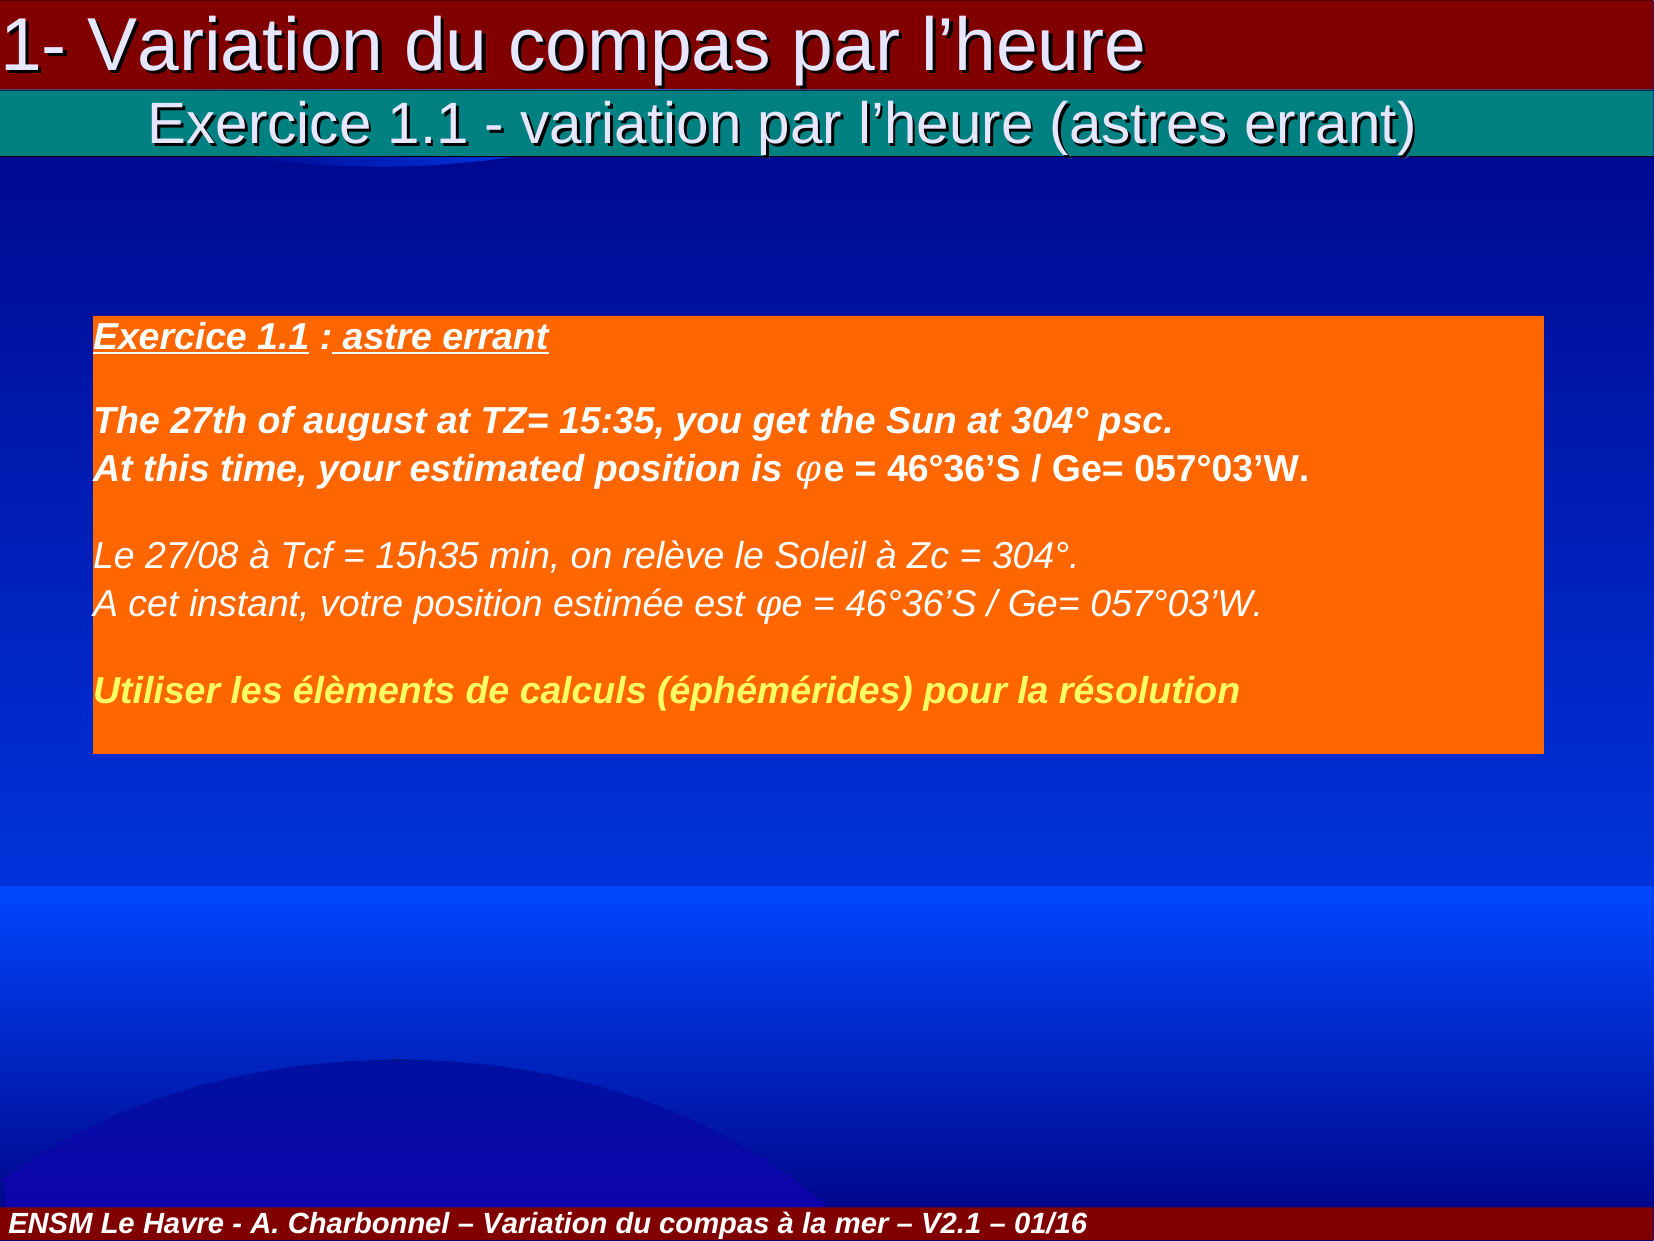

1- Variation du compas par l’heure
# Exercice 1.1 - variation par l’heure (astres errant)
Exercice 1.1 : astre errant
The 27th of august at TZ= 15:35, you get the Sun at 304° psc.
At this time, your estimated position is 𝜑e = 46°36’S / Ge= 057°03’W.
Le 27/08 à Tcf = 15h35 min, on relève le Soleil à Zc = 304°.
A cet instant, votre position estimée est 𝜑e = 46°36’S / Ge= 057°03’W.
Utiliser les élèments de calculs (éphémérides) pour la résolution
 ENSM Le Havre - A. Charbonnel – Variation du compas à la mer – V2.1 – 01/16